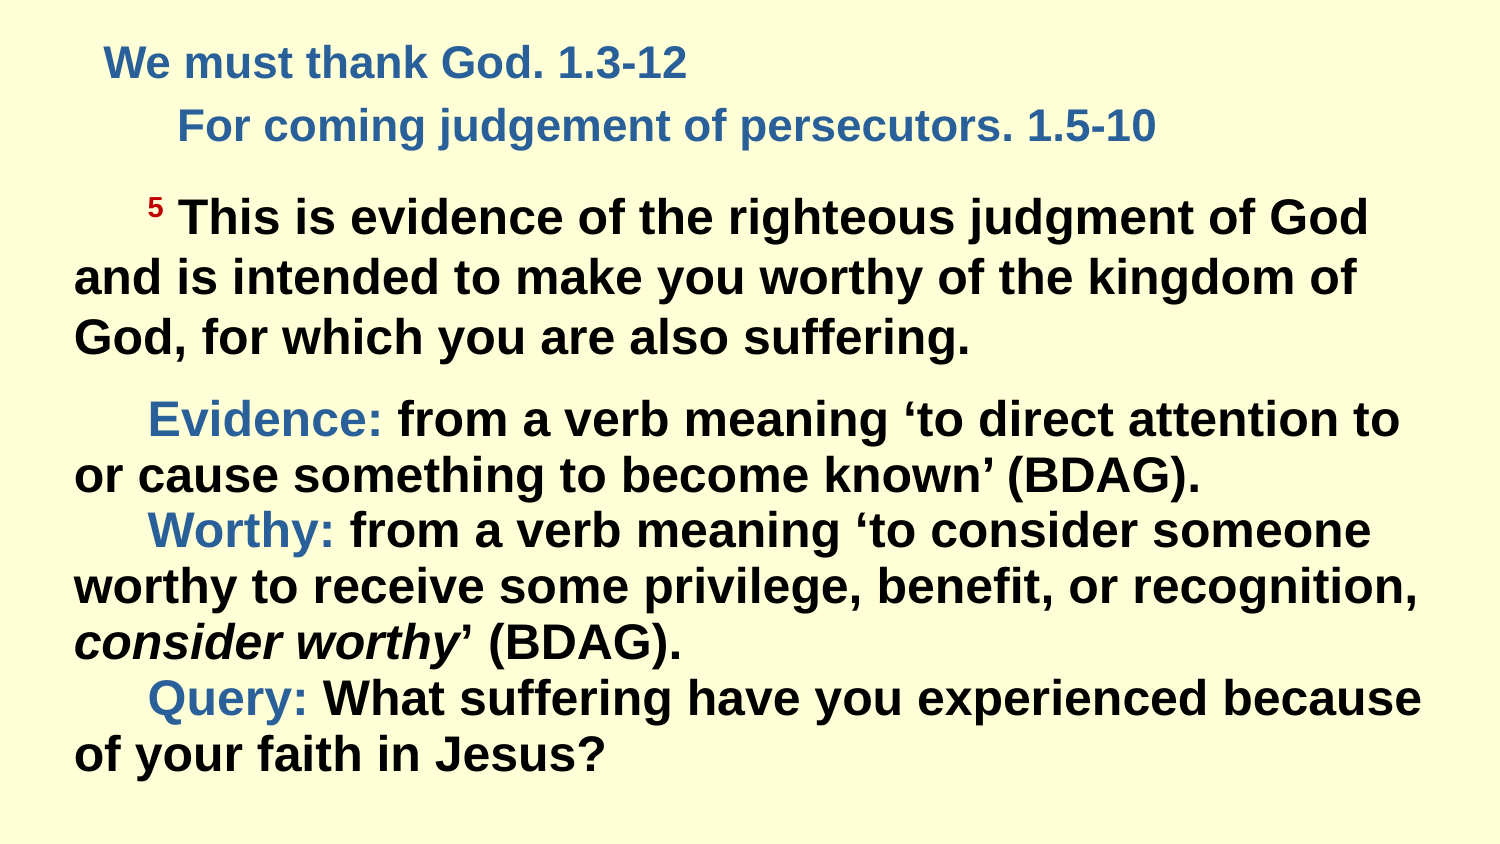

We must thank God. 1.3-12
	For coming judgement of persecutors. 1.5-10
	5 This is evidence of the righteous judgment of God and is intended to make you worthy of the kingdom of God, for which you are also suffering.
	Evidence: from a verb meaning ‘to direct attention to or cause something to become known’ (BDAG).
	Worthy: from a verb meaning ‘to consider someone worthy to receive some privilege, benefit, or recognition, consider worthy’ (BDAG).
	Query: What suffering have you experienced because of your faith in Jesus?